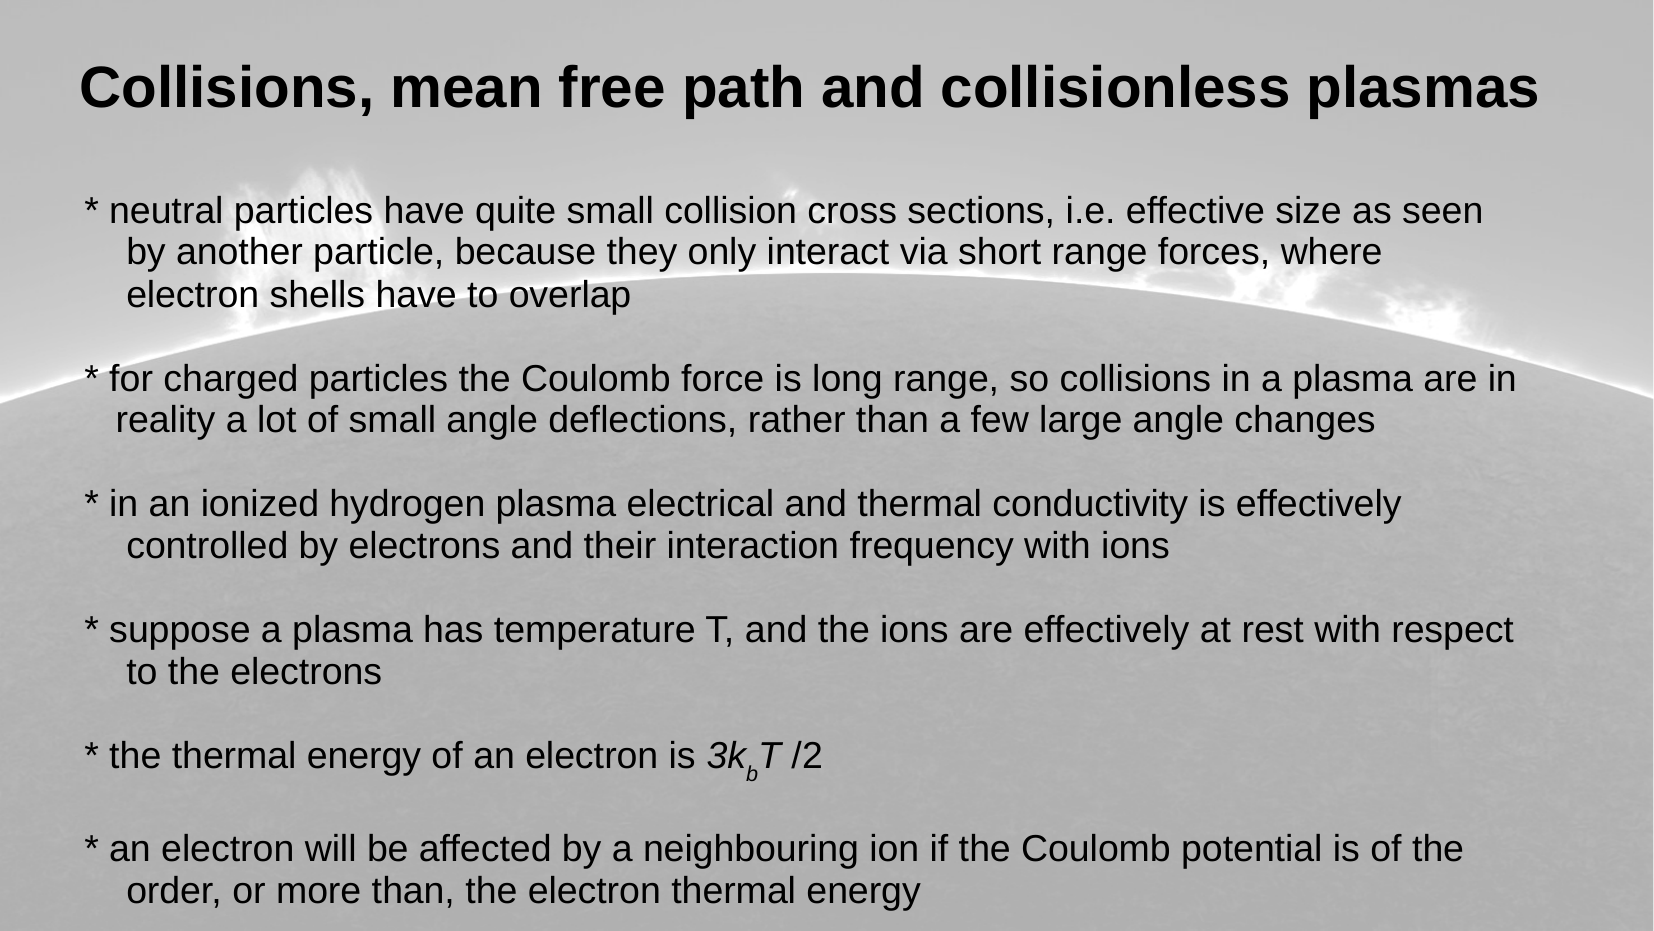

Collisions, mean free path and collisionless plasmas
* neutral particles have quite small collision cross sections, i.e. effective size as seen
 by another particle, because they only interact via short range forces, where
 electron shells have to overlap
* for charged particles the Coulomb force is long range, so collisions in a plasma are in reality a lot of small angle deflections, rather than a few large angle changes
* in an ionized hydrogen plasma electrical and thermal conductivity is effectively
 controlled by electrons and their interaction frequency with ions
* suppose a plasma has temperature T, and the ions are effectively at rest with respect
 to the electrons
* the thermal energy of an electron is 3kbT /2
* an electron will be affected by a neighbouring ion if the Coulomb potential is of the
 order, or more than, the electron thermal energy